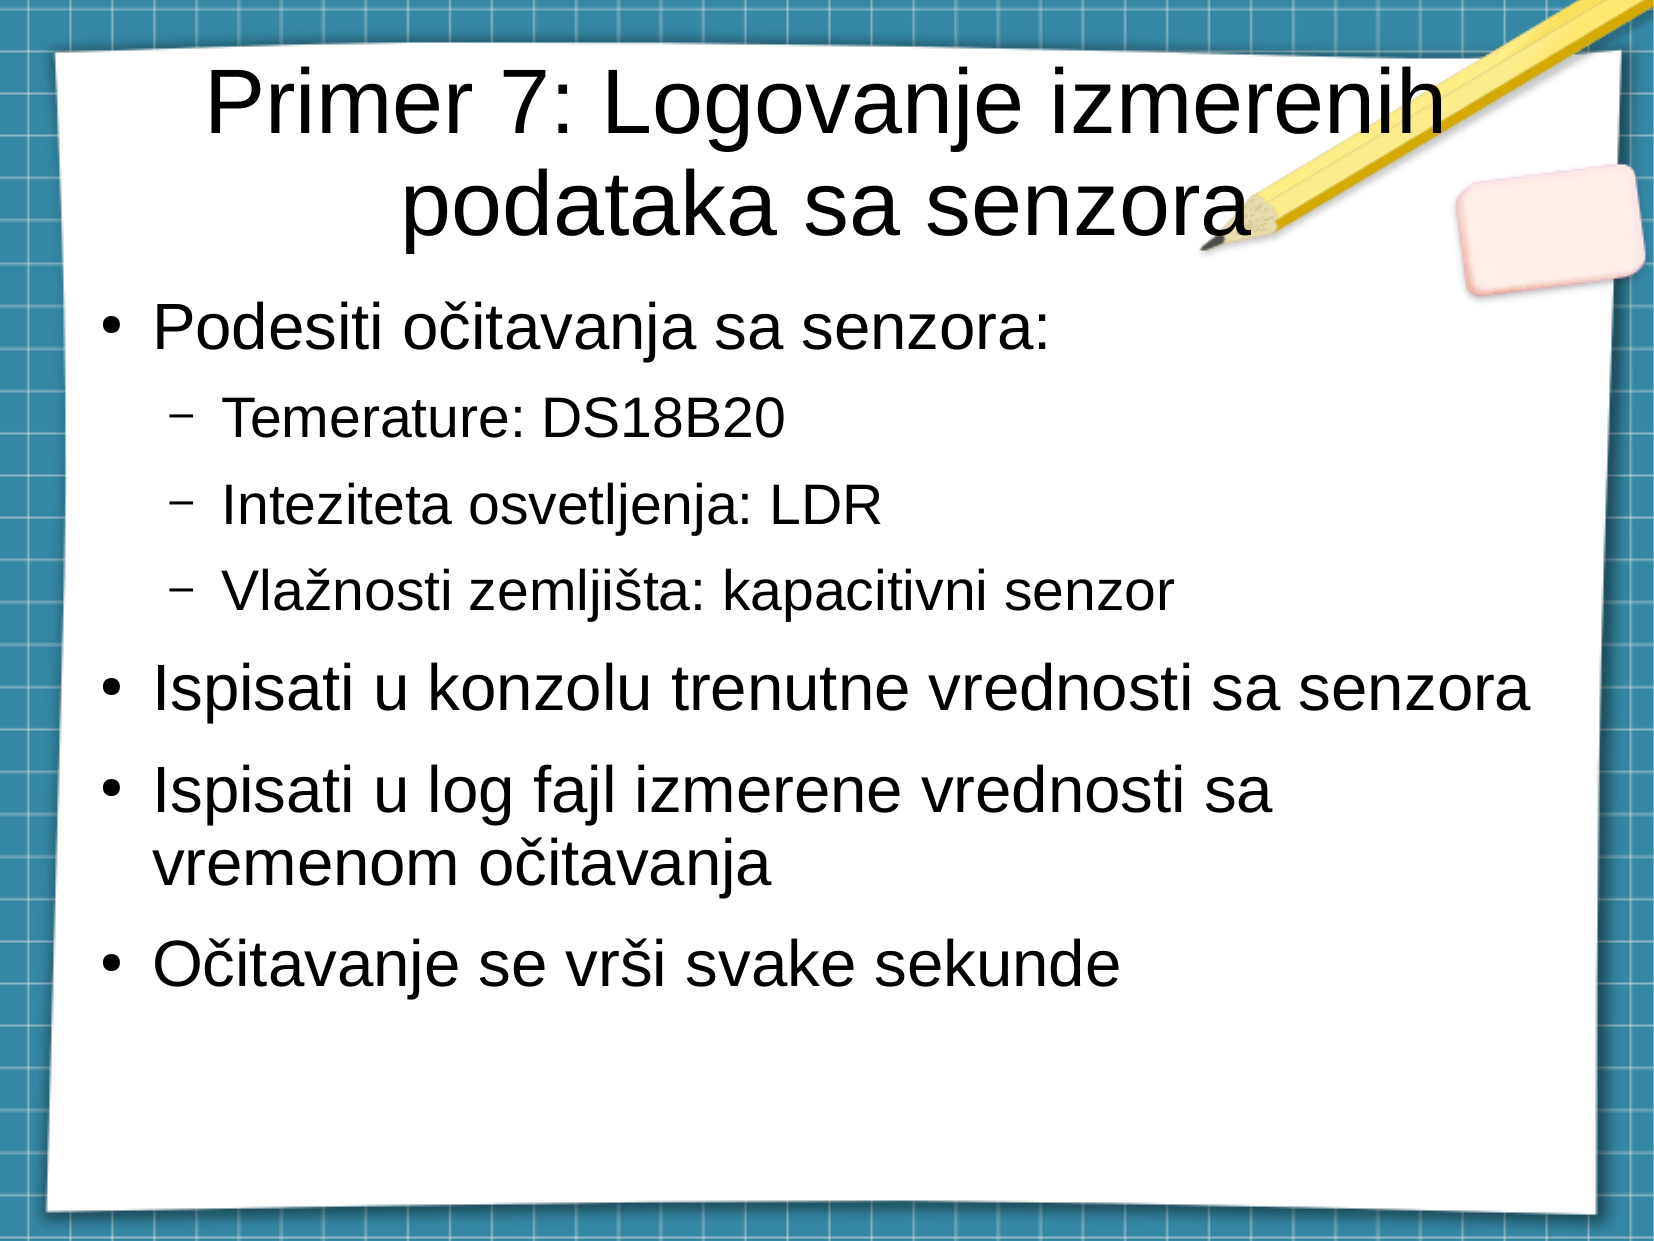

# Primer 7: Logovanje izmerenih podataka sa senzora
Podesiti očitavanja sa senzora:
Temerature: DS18B20
Inteziteta osvetljenja: LDR
Vlažnosti zemljišta: kapacitivni senzor
Ispisati u konzolu trenutne vrednosti sa senzora
Ispisati u log fajl izmerene vrednosti sa vremenom očitavanja
Očitavanje se vrši svake sekunde